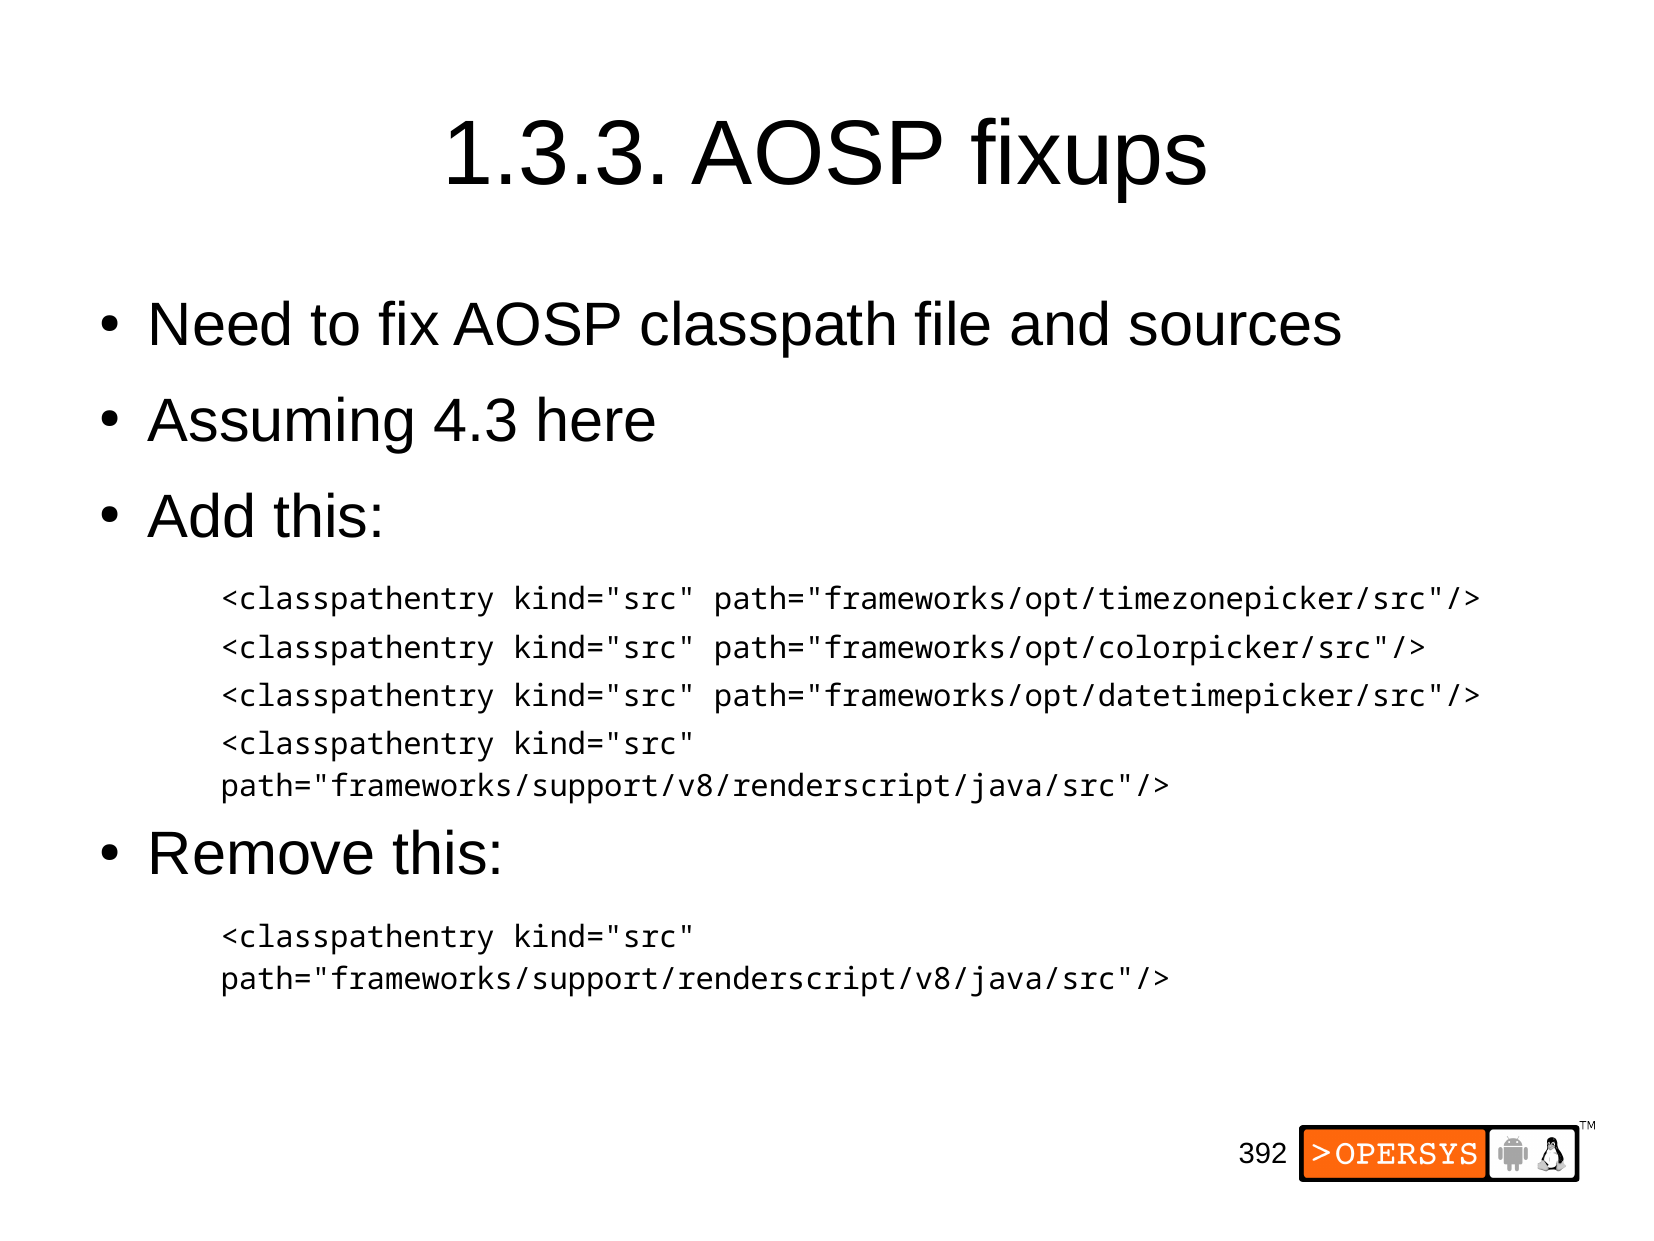

# 1.3.3. AOSP fixups
Need to fix AOSP classpath file and sources
Assuming 4.3 here
Add this:
<classpathentry kind="src" path="frameworks/opt/timezonepicker/src"/>
<classpathentry kind="src" path="frameworks/opt/colorpicker/src"/>
<classpathentry kind="src" path="frameworks/opt/datetimepicker/src"/>
<classpathentry kind="src" path="frameworks/support/v8/renderscript/java/src"/>
Remove this:
<classpathentry kind="src" path="frameworks/support/renderscript/v8/java/src"/>